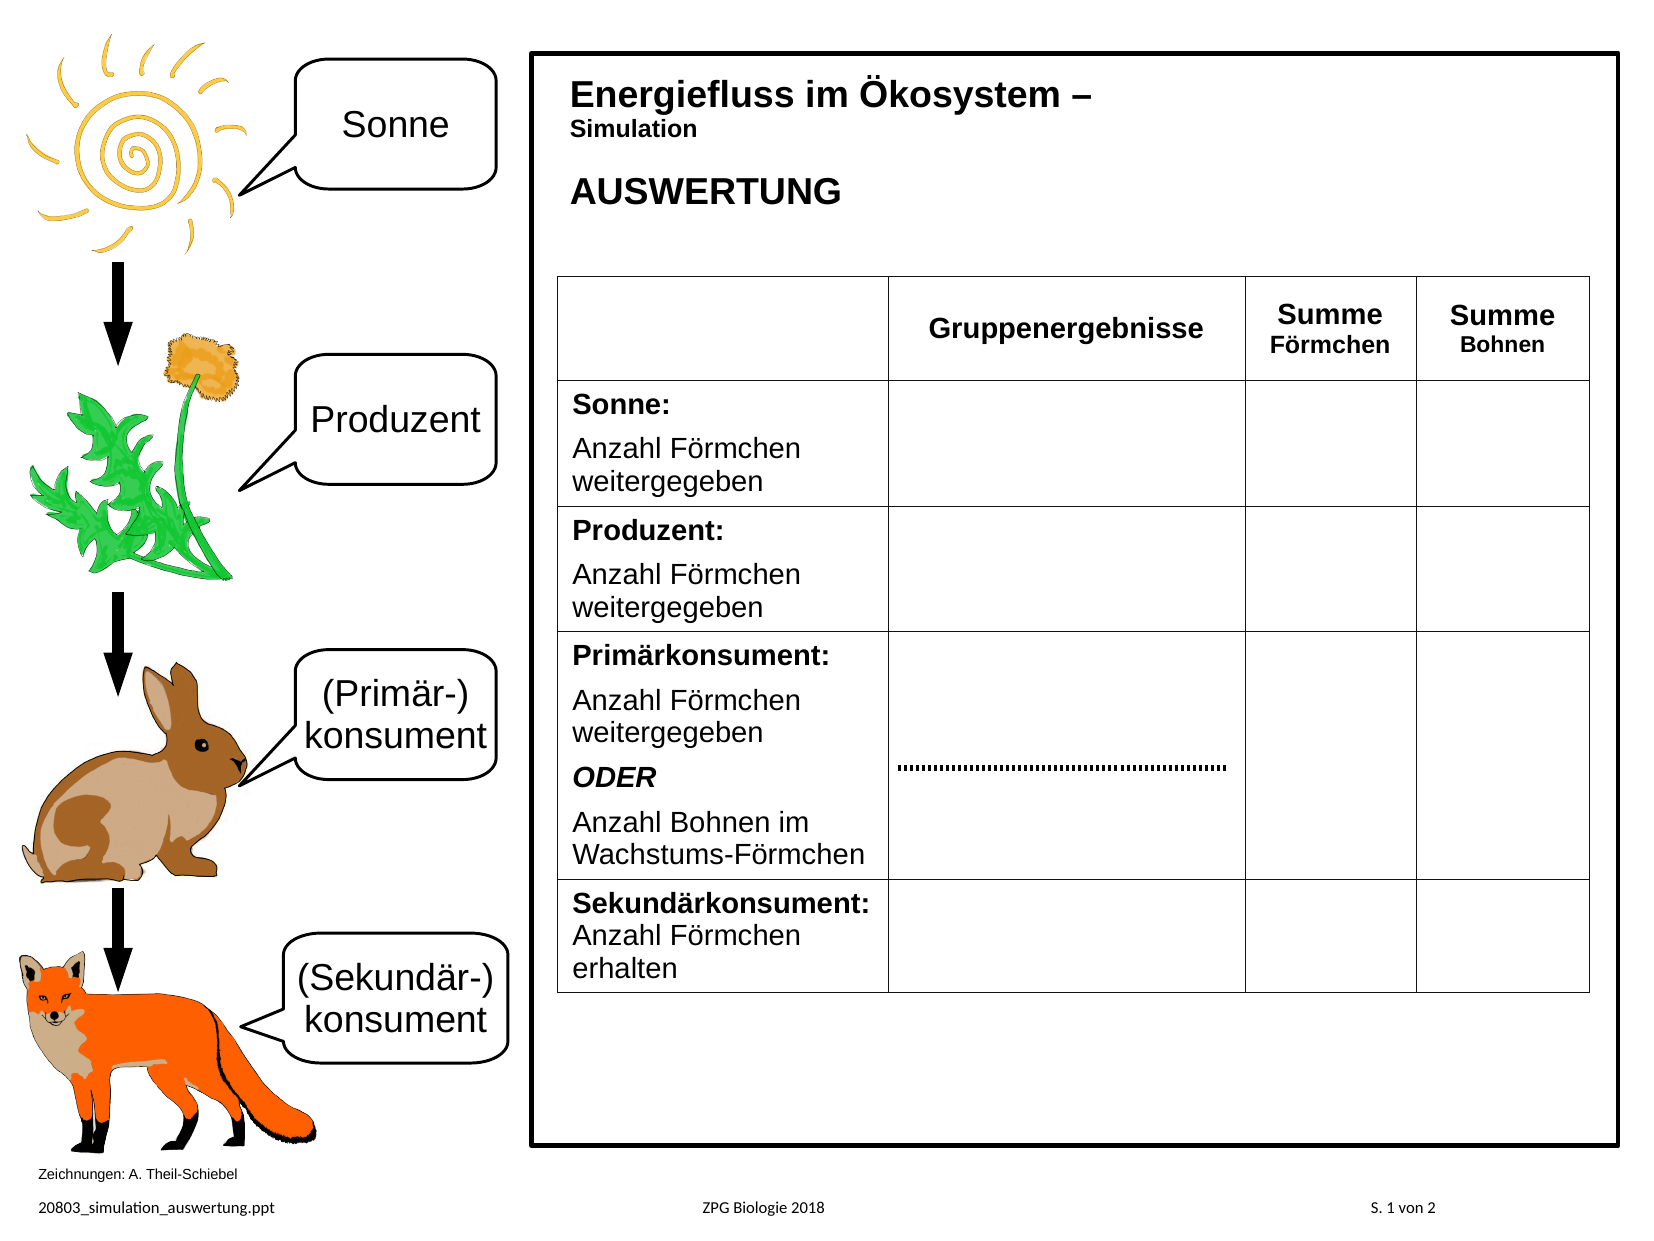

Sonne
Energiefluss im Ökosystem – 	 Simulation
AUSWERTUNG
| | Gruppenergebnisse | Summe Förmchen | Summe Bohnen |
| --- | --- | --- | --- |
| Sonne: Anzahl Förmchen weitergegeben | | | |
| Produzent: Anzahl Förmchen weitergegeben | | | |
| Primärkonsument: Anzahl Förmchen weitergegeben ODER Anzahl Bohnen im Wachstums-Förmchen | | | |
| Sekundärkonsument: Anzahl Förmchen erhalten | | | |
Produzent
(Primär-)
konsument
(Sekundär-)
konsument
Zeichnungen: A. Theil-Schiebel
20803_simulation_auswertung.ppt 						ZPG Biologie 2018 								 S. 1 von 2